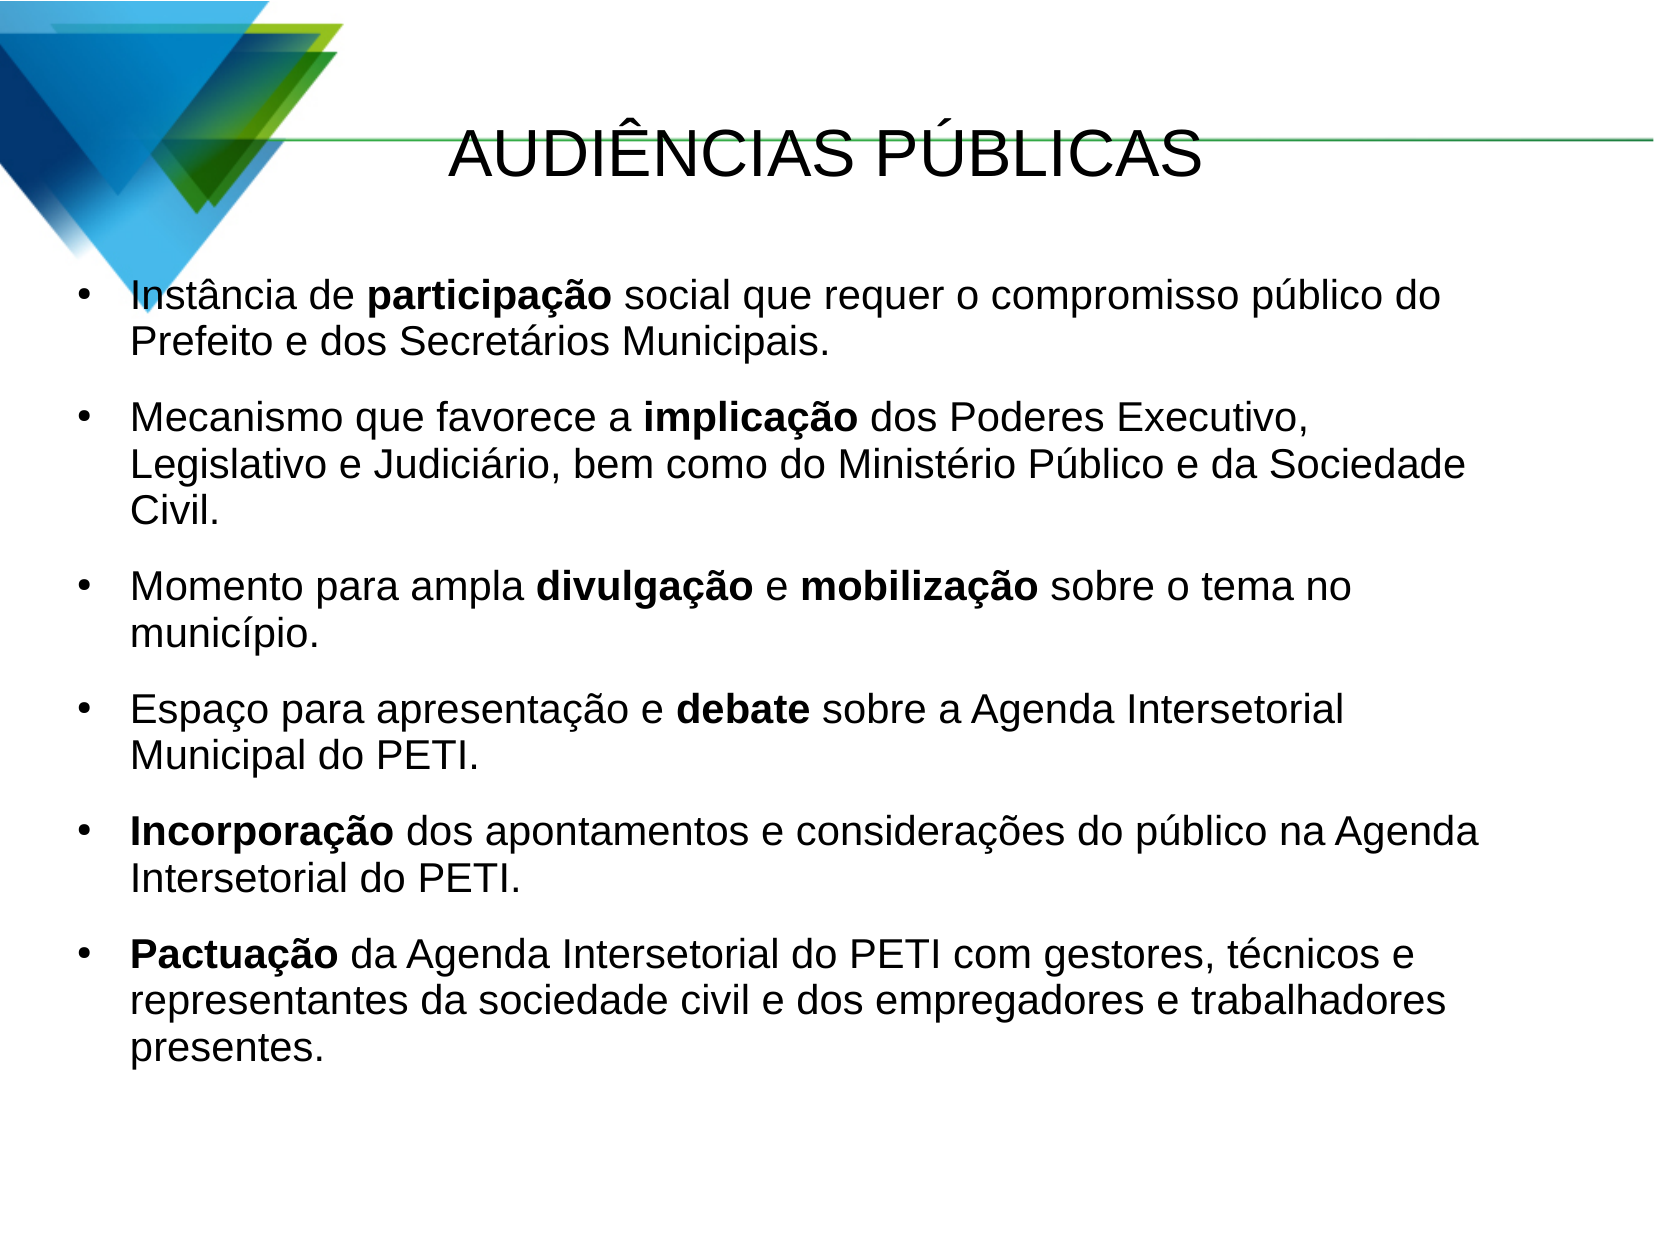

# AUDIÊNCIAS PÚBLICAS
Instância de participação social que requer o compromisso público do Prefeito e dos Secretários Municipais.
Mecanismo que favorece a implicação dos Poderes Executivo, Legislativo e Judiciário, bem como do Ministério Público e da Sociedade Civil.
Momento para ampla divulgação e mobilização sobre o tema no município.
Espaço para apresentação e debate sobre a Agenda Intersetorial Municipal do PETI.
Incorporação dos apontamentos e considerações do público na Agenda Intersetorial do PETI.
Pactuação da Agenda Intersetorial do PETI com gestores, técnicos e representantes da sociedade civil e dos empregadores e trabalhadores presentes.